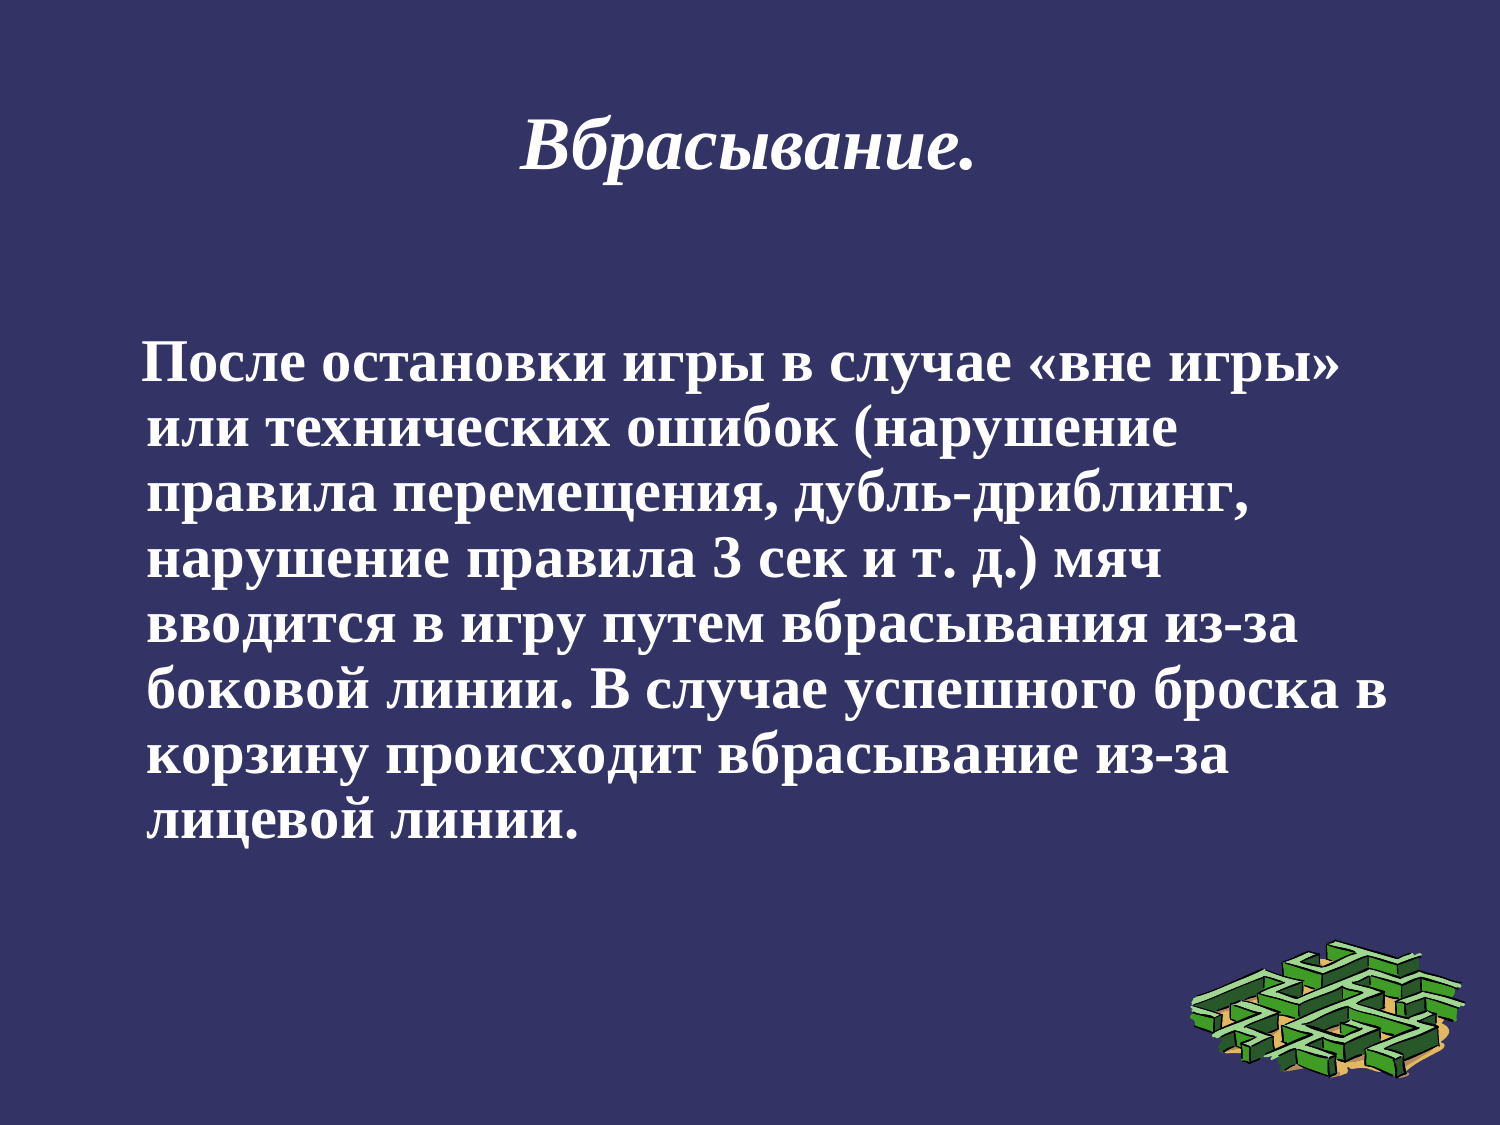

# Вбрасывание.
 После остановки игры в случае «вне игры» или технических ошибок (нарушение правила перемещения, дубль-дриблинг, нарушение правила 3 сек и т. д.) мяч вводится в игру путем вбрасывания из-за боковой линии. В случае успешного броска в корзину происходит вбрасывание из-за лицевой линии.